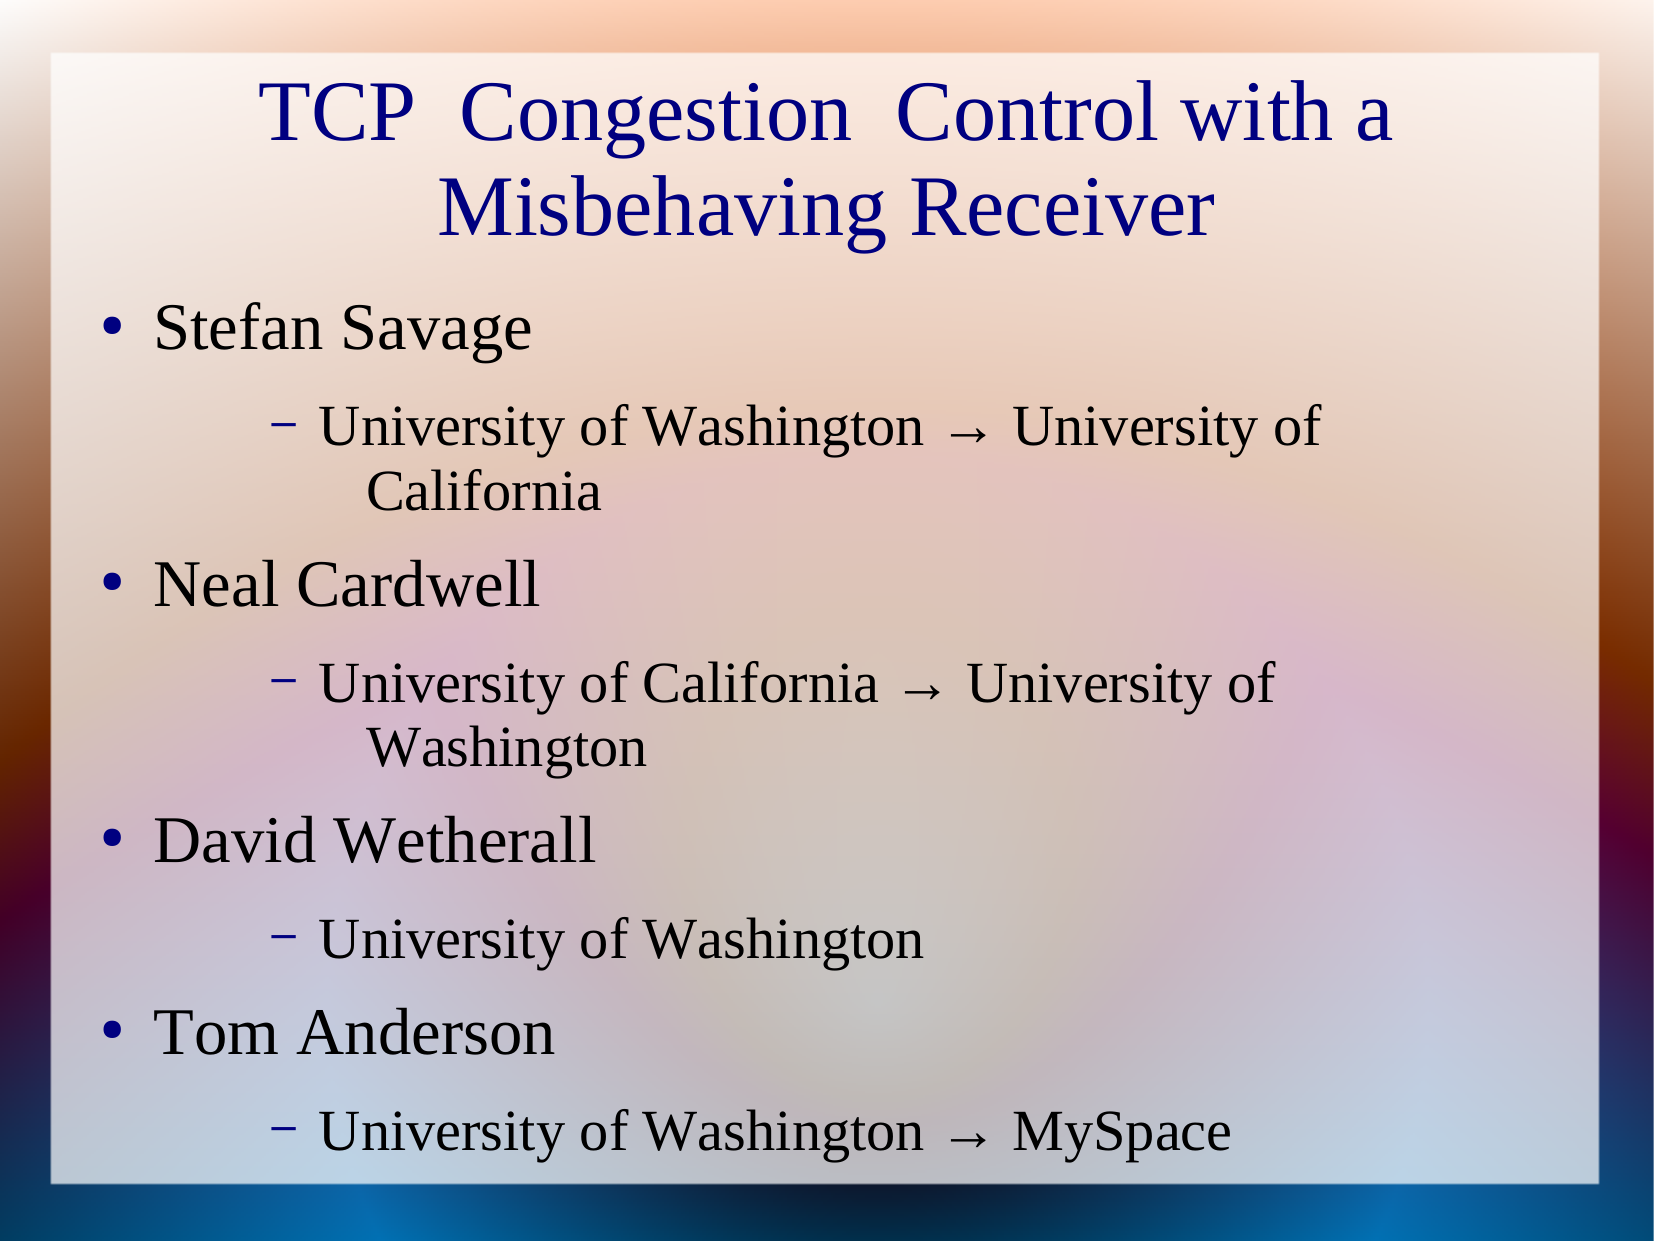

# TCP Congestion Control with a Misbehaving Receiver
Stefan Savage
University of Washington → University of California
Neal Cardwell
University of California → University of Washington
David Wetherall
University of Washington
Tom Anderson
University of Washington → MySpace